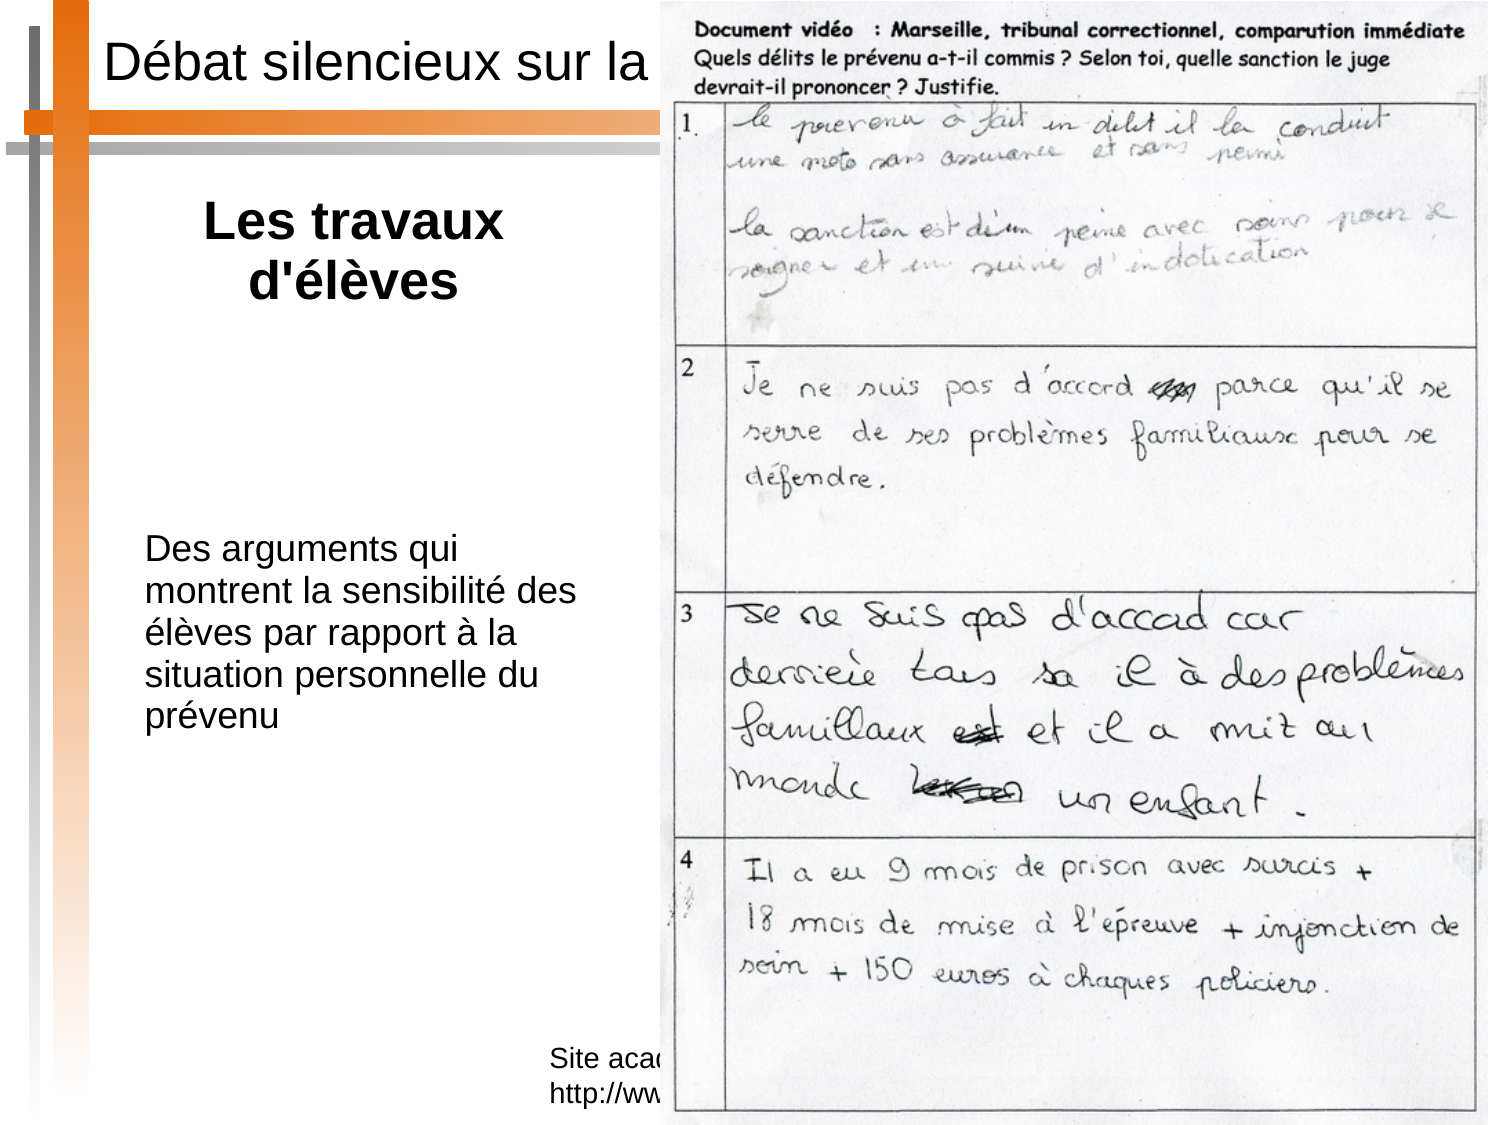

Débat silencieux sur la justice
Les travaux d'élèves
Des arguments qui montrent la sensibilité des élèves par rapport à la situation personnelle du prévenu
Site académique d’histoire-géographie : Terre Ouverte
http://www.pedagogie.ac-aix-marseille.fr/jcms/c_43559/fr/accueil